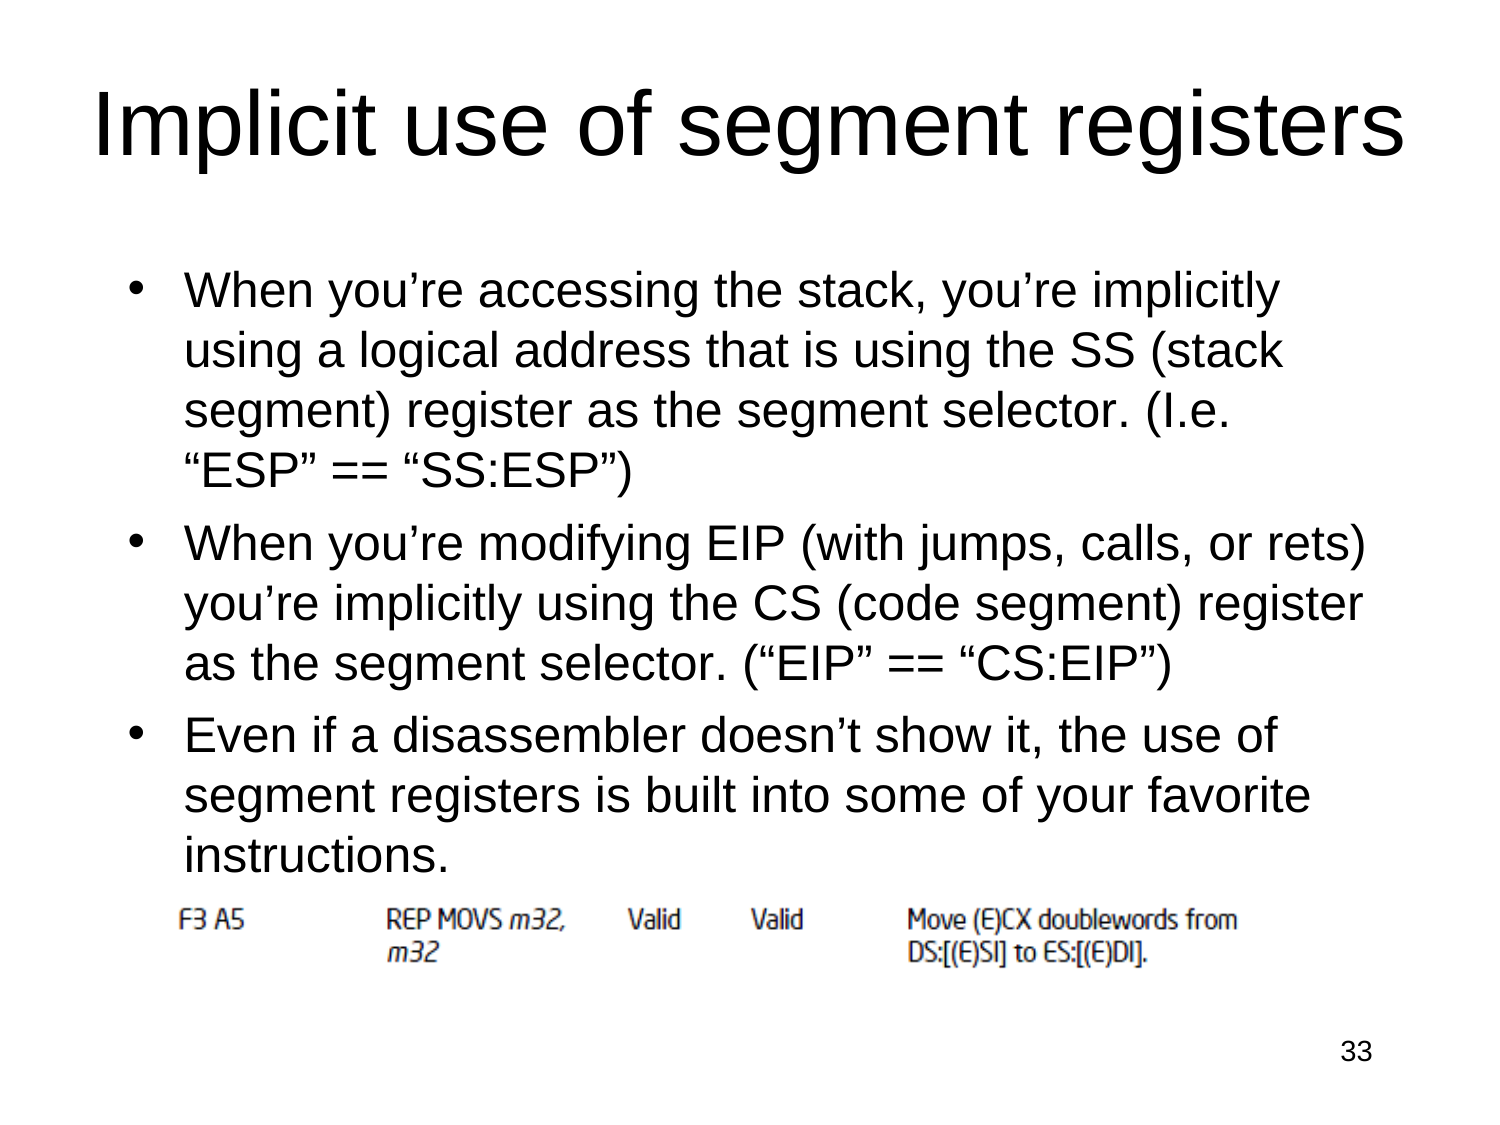

# Implicit use of segment registers
When you’re accessing the stack, you’re implicitly using a logical address that is using the SS (stack segment) register as the segment selector. (I.e. “ESP” == “SS:ESP”)
When you’re modifying EIP (with jumps, calls, or rets) you’re implicitly using the CS (code segment) register as the segment selector. (“EIP” == “CS:EIP”)
Even if a disassembler doesn’t show it, the use of segment registers is built into some of your favorite instructions.